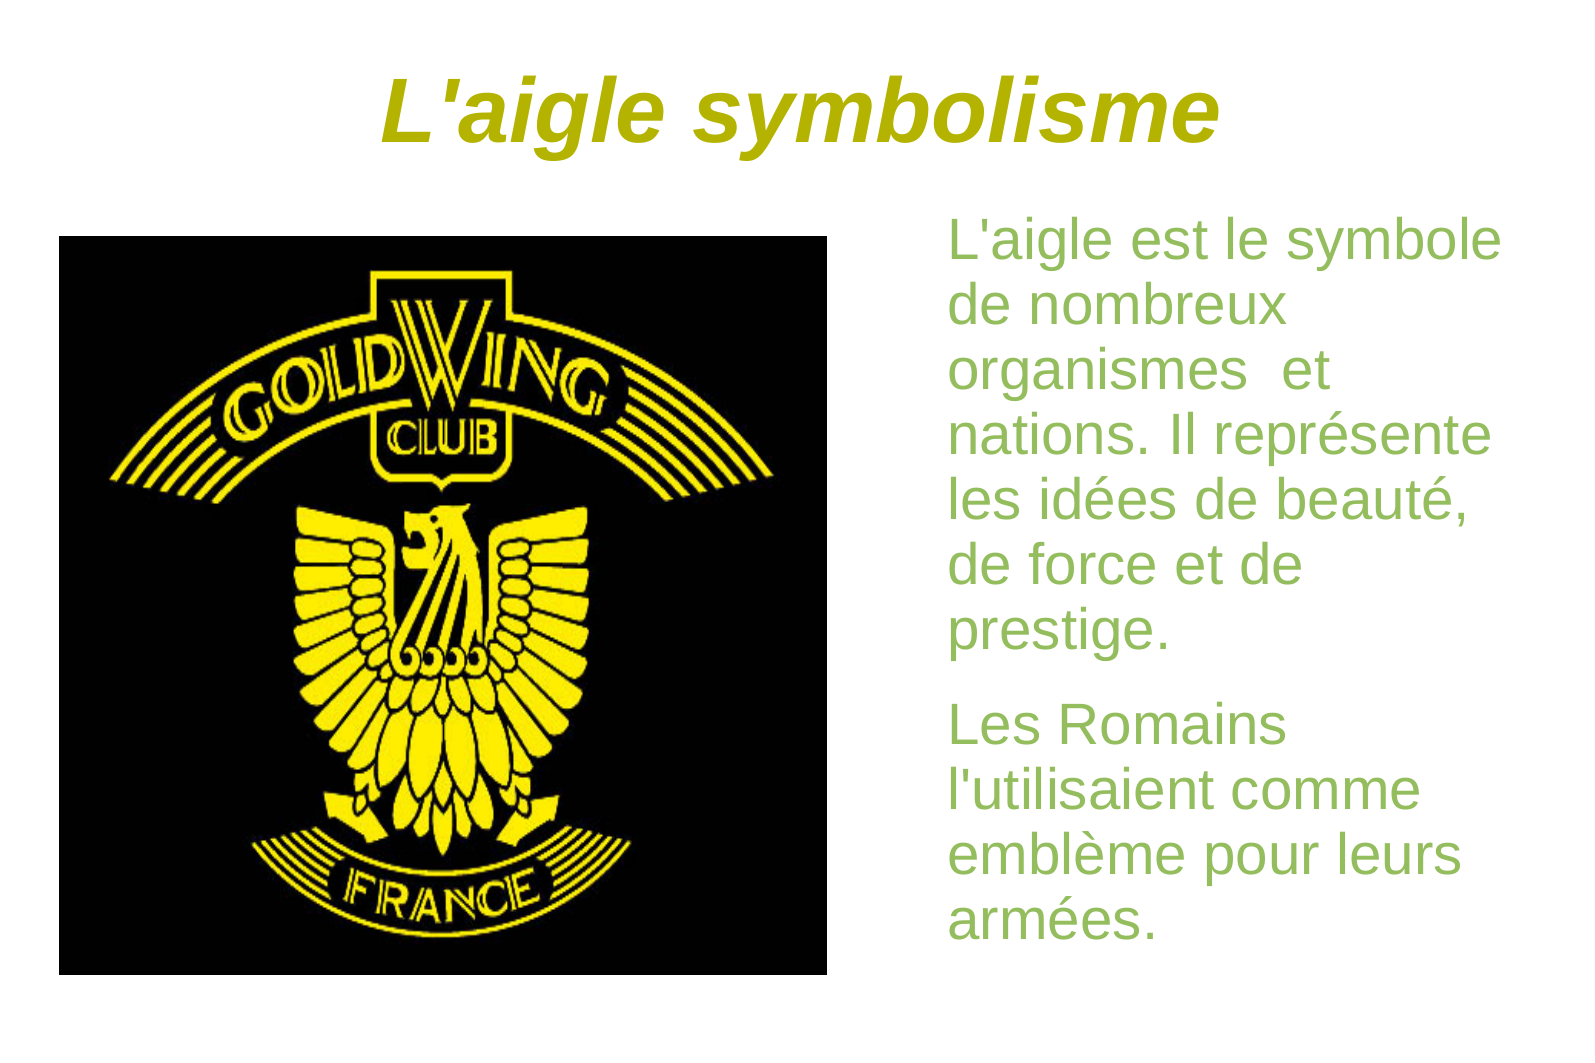

# L'aigle symbolisme
L'aigle est le symbole de nombreux organismes et nations. Il représente les idées de beauté, de force et de prestige.
Les Romains l'utilisaient comme emblème pour leurs armées.